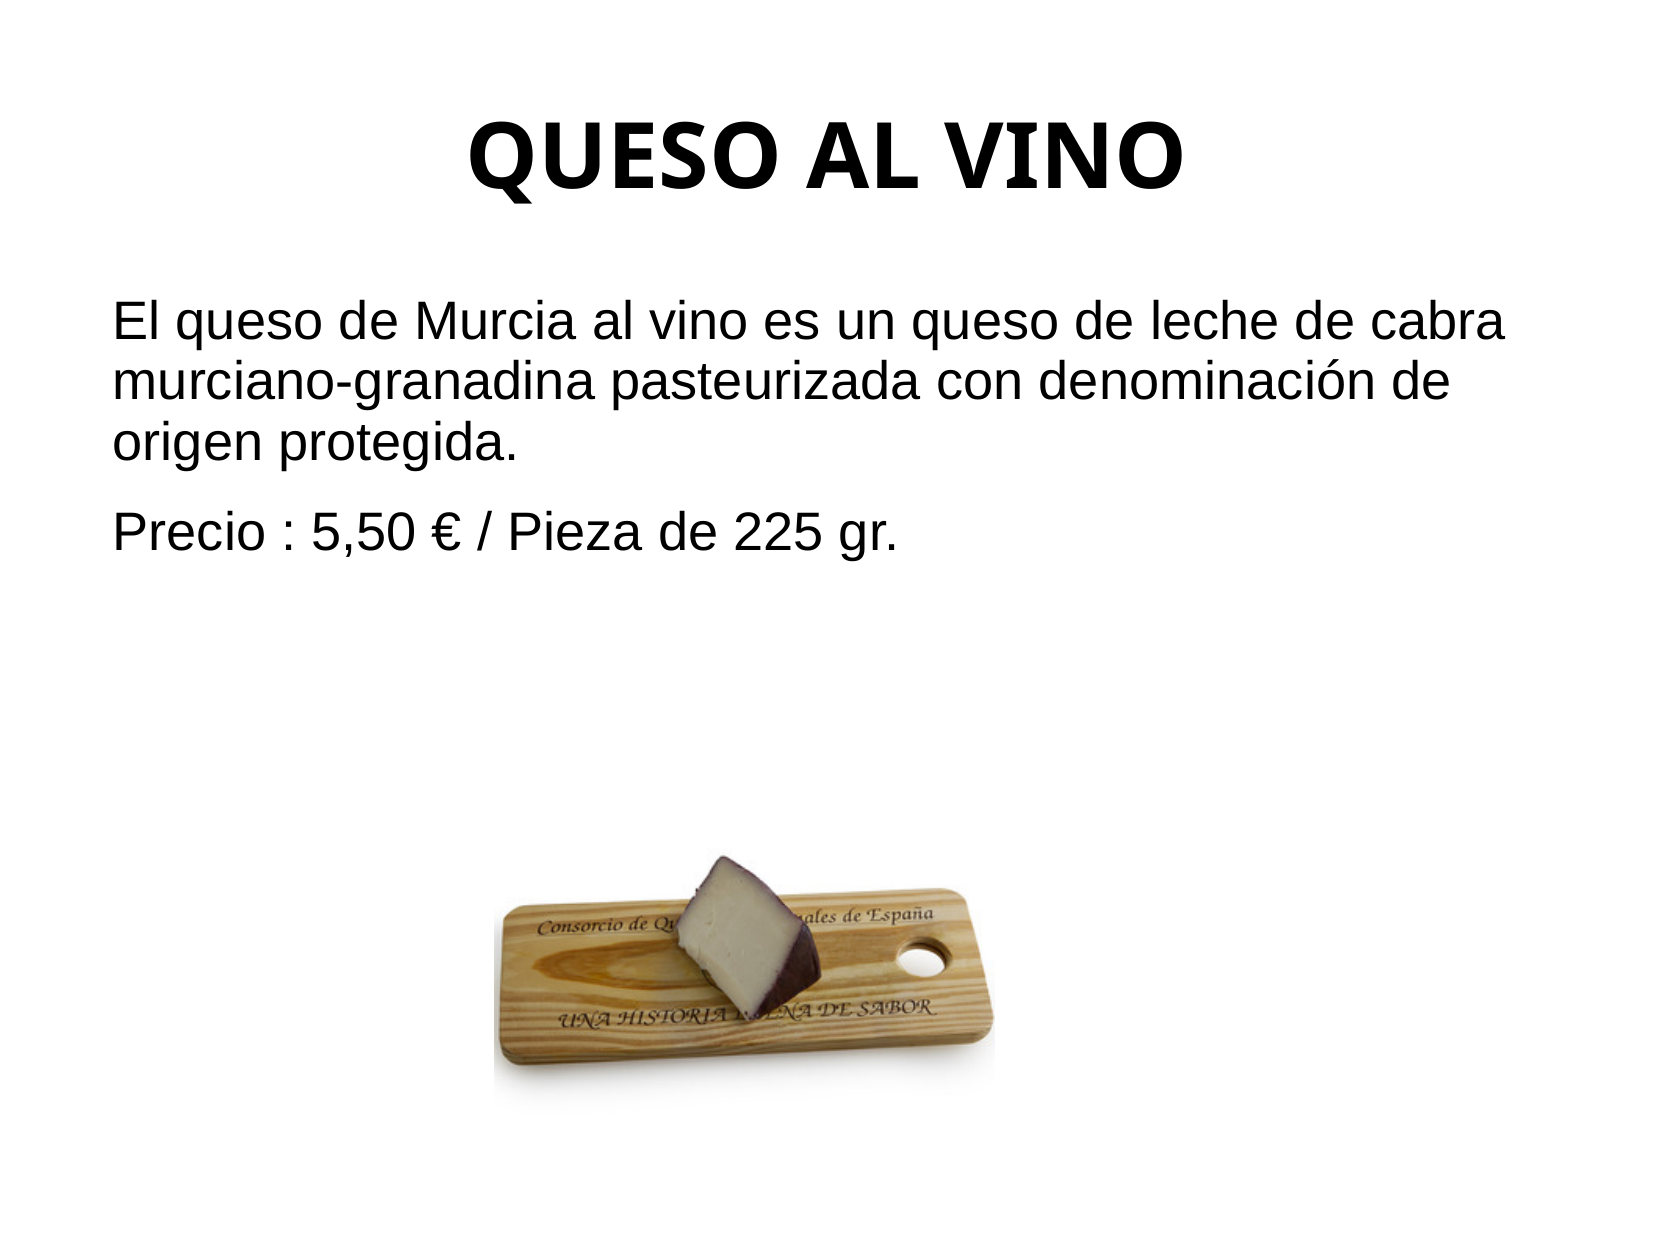

# QUESO AL VINO
 El queso de Murcia al vino es un queso de leche de cabra murciano-granadina pasteurizada con denominación de origen protegida.
 Precio : 5,50 € / Pieza de 225 gr.